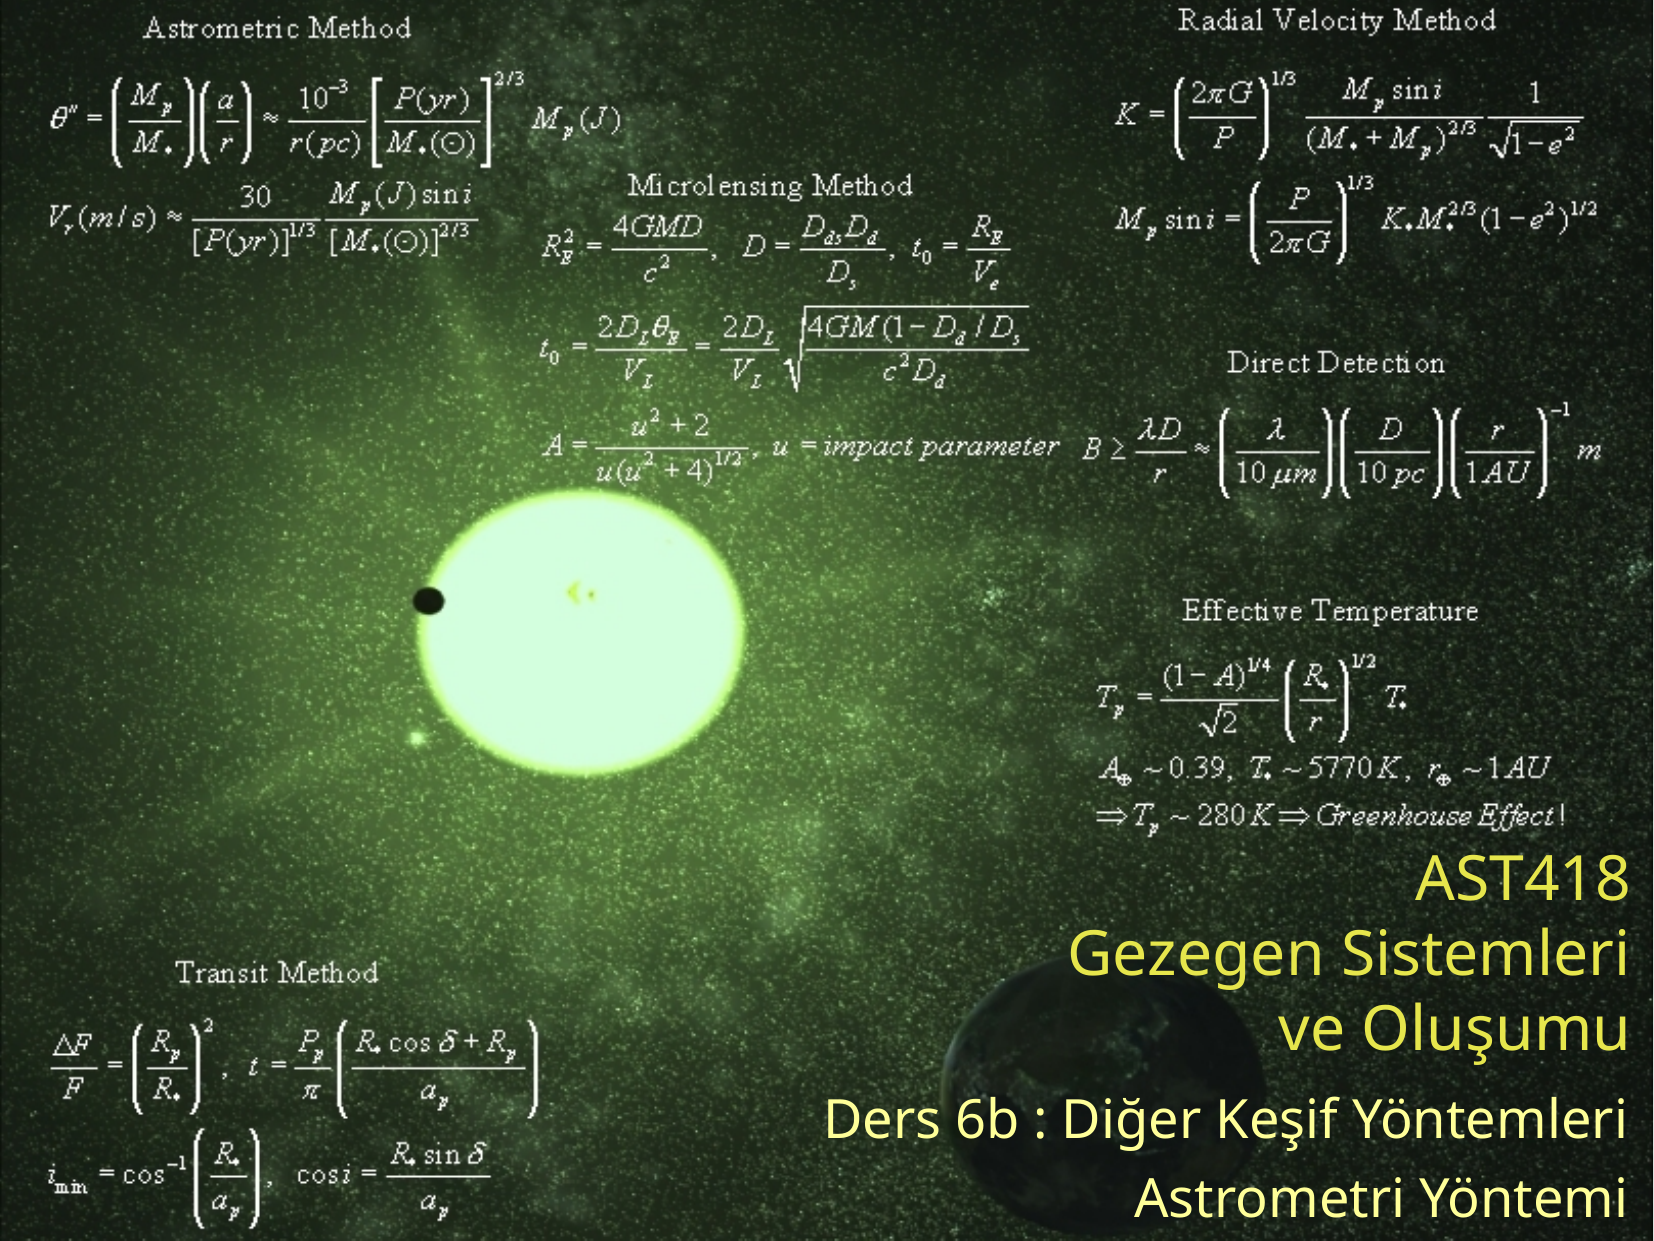

# AST418 Gezegen Sistemleri ve Oluşumu
Ders 6b : Diğer Keşif Yöntemleri
Astrometri Yöntemi